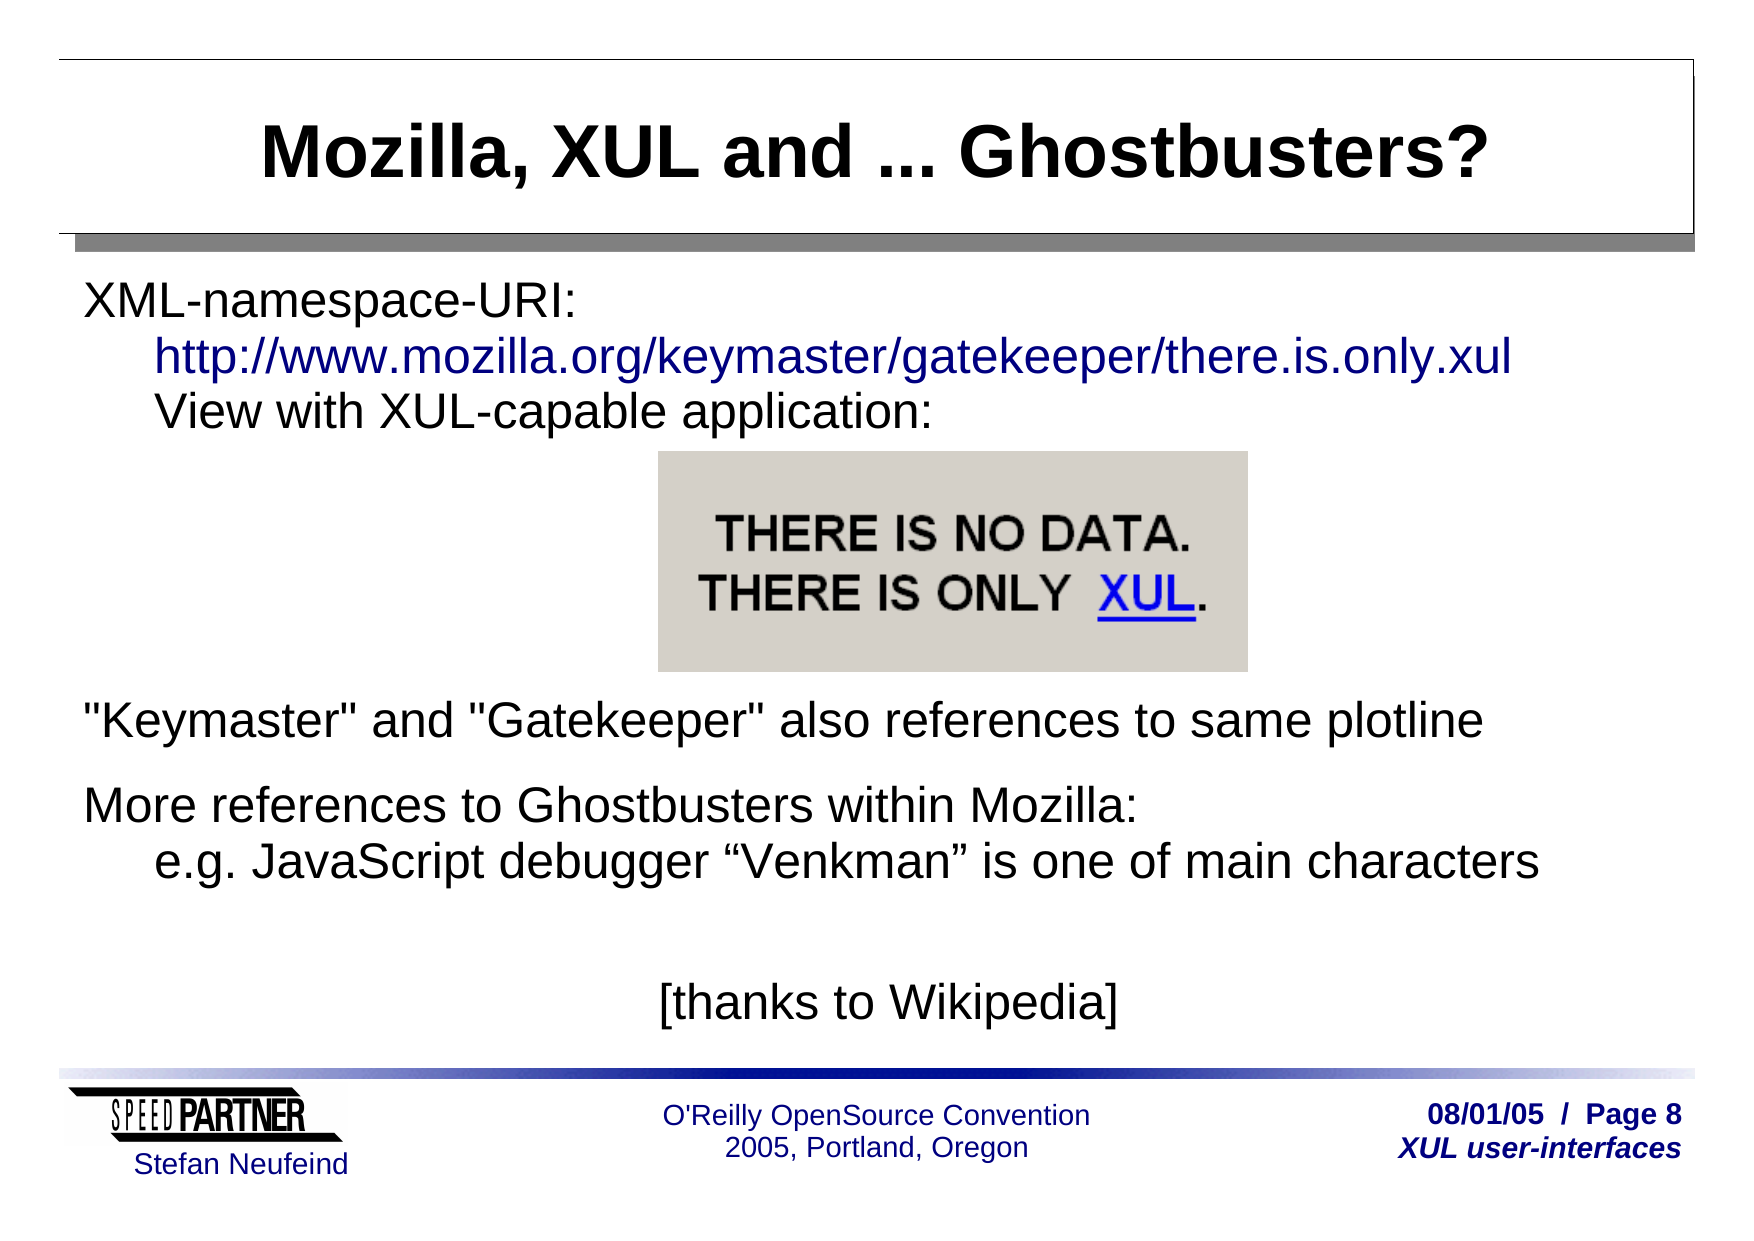

# Mozilla, XUL and ... Ghostbusters?
XML-namespace-URI: http://www.mozilla.org/keymaster/gatekeeper/there.is.only.xul
View with XUL-capable application:
"Keymaster" and "Gatekeeper" also references to same plotline
More references to Ghostbusters within Mozilla:
e.g. JavaScript debugger “Venkman” is one of main characters
[thanks to Wikipedia]